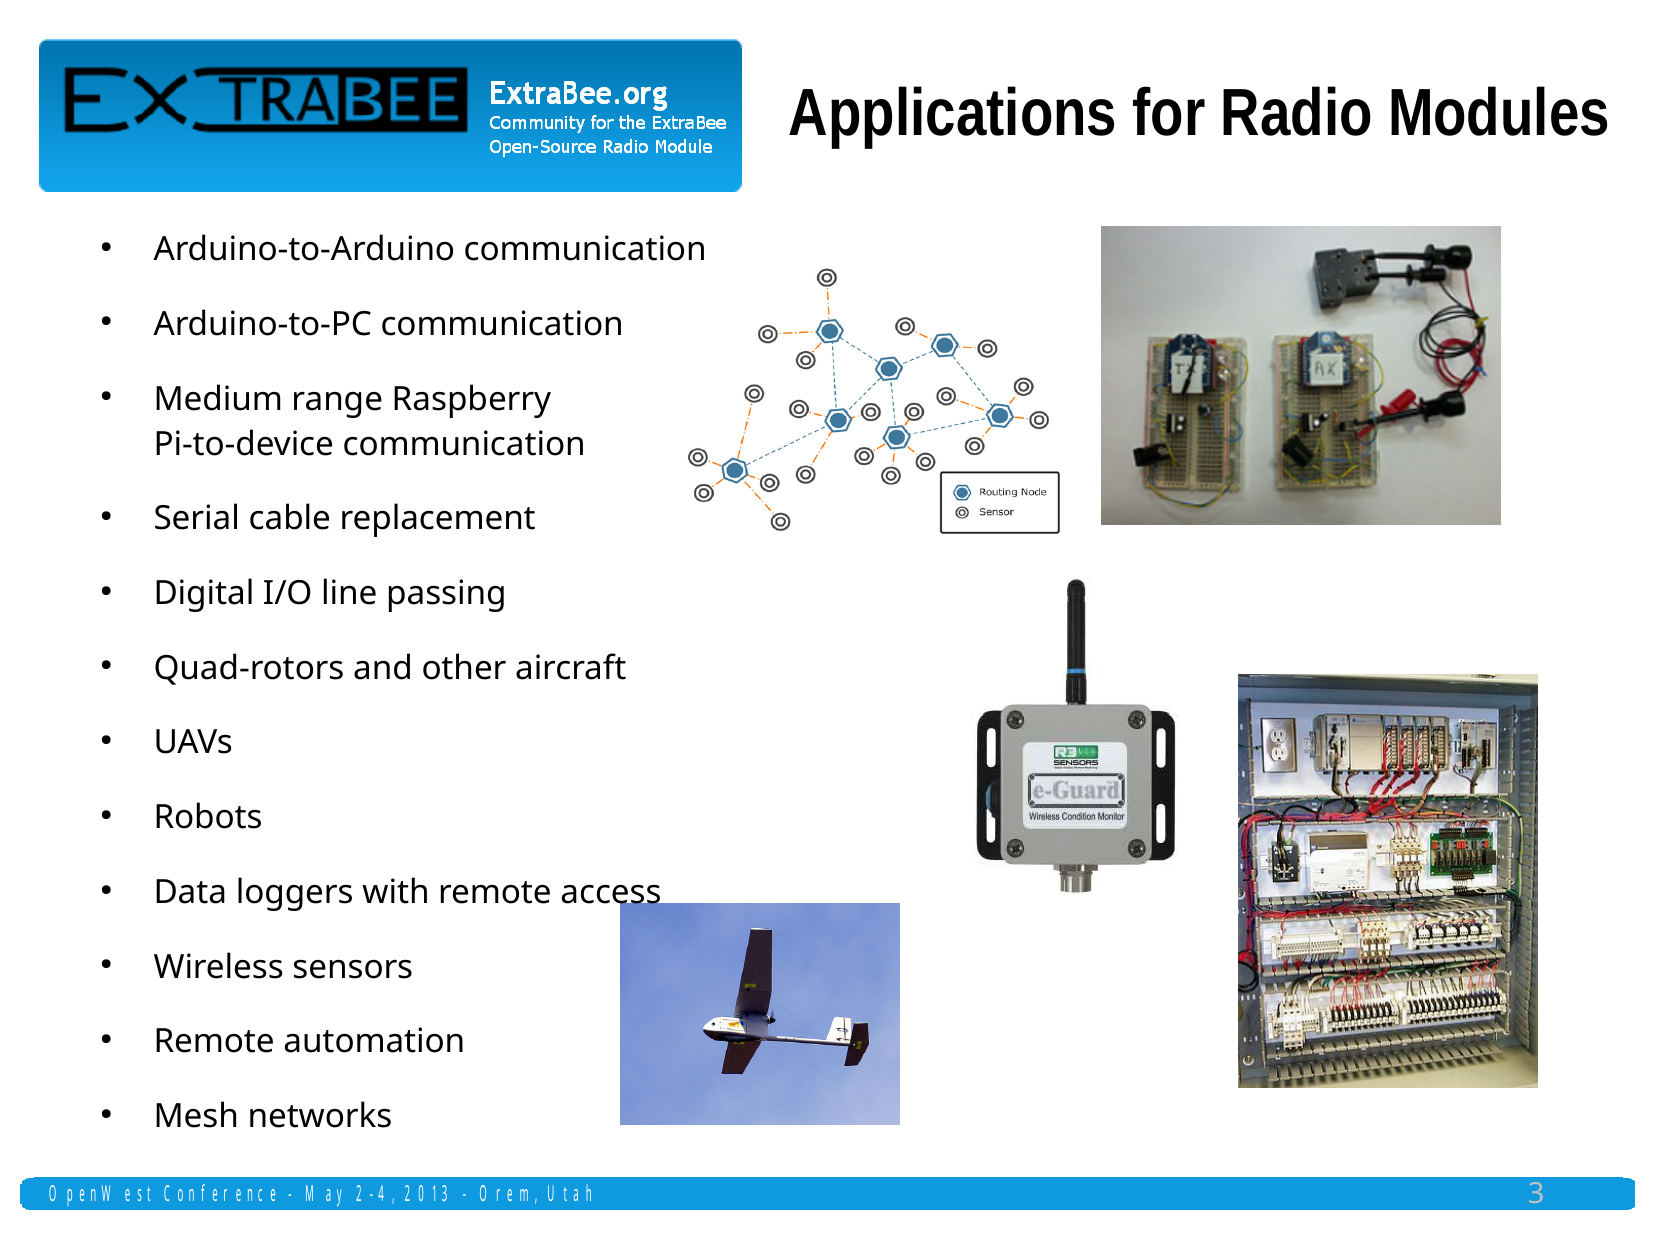

# Applications for Radio Modules
Arduino-to-Arduino communication
Arduino-to-PC communication
Medium range Raspberry
Pi-to-device communication
Serial cable replacement
Digital I/O line passing
Quad-rotors and other aircraft
UAVs
Robots
Data loggers with remote access
Wireless sensors
Remote automation
Mesh networks